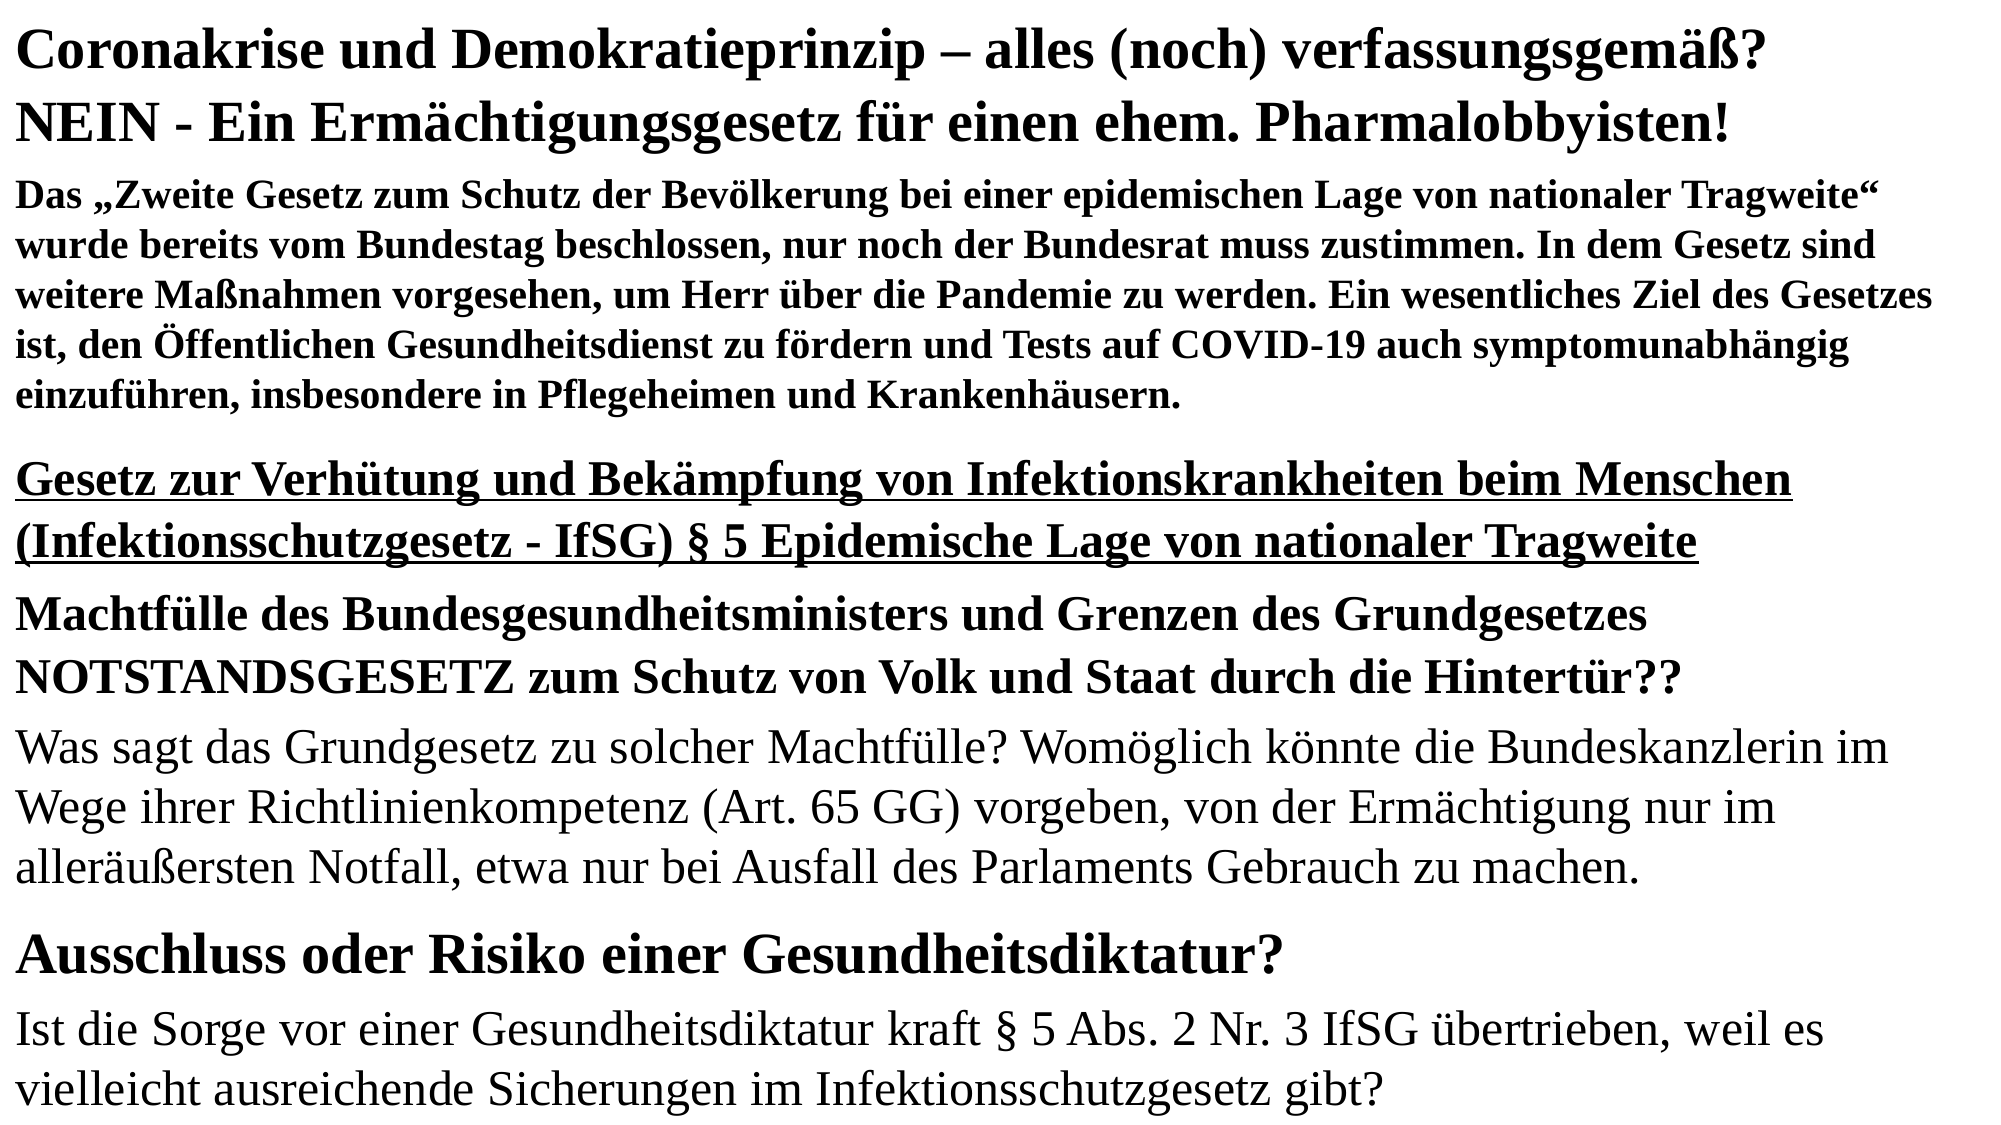

Coronakrise und Demokratieprinzip – alles (noch) verfassungsgemäß? NEIN - Ein Ermächtigungsgesetz für einen ehem. Pharmalobbyisten!
Das „Zweite Gesetz zum Schutz der Bevölkerung bei einer epidemischen Lage von nationaler Tragweite“ wurde bereits vom Bundestag beschlossen, nur noch der Bundesrat muss zustimmen. In dem Gesetz sind weitere Maßnahmen vorgesehen, um Herr über die Pandemie zu werden. Ein wesentliches Ziel des Gesetzes ist, den Öffentlichen Gesundheitsdienst zu fördern und Tests auf COVID-19 auch symptomunabhängig einzuführen, insbesondere in Pflegeheimen und Krankenhäusern.
Gesetz zur Verhütung und Bekämpfung von Infektionskrankheiten beim Menschen (Infektionsschutzgesetz - IfSG) § 5 Epidemische Lage von nationaler Tragweite
Machtfülle des Bundesgesundheitsministers und Grenzen des Grundgesetzes NOTSTANDSGESETZ zum Schutz von Volk und Staat durch die Hintertür??
Was sagt das Grundgesetz zu solcher Machtfülle? Womöglich könnte die Bundeskanzlerin im Wege ihrer Richtlinienkompetenz (Art. 65 GG) vorgeben, von der Ermächtigung nur im alleräußersten Notfall, etwa nur bei Ausfall des Parlaments Gebrauch zu machen.
Ausschluss oder Risiko einer Gesundheitsdiktatur?
Ist die Sorge vor einer Gesundheitsdiktatur kraft § 5 Abs. 2 Nr. 3 IfSG übertrieben, weil es vielleicht ausreichende Sicherungen im Infektionsschutzgesetz gibt?